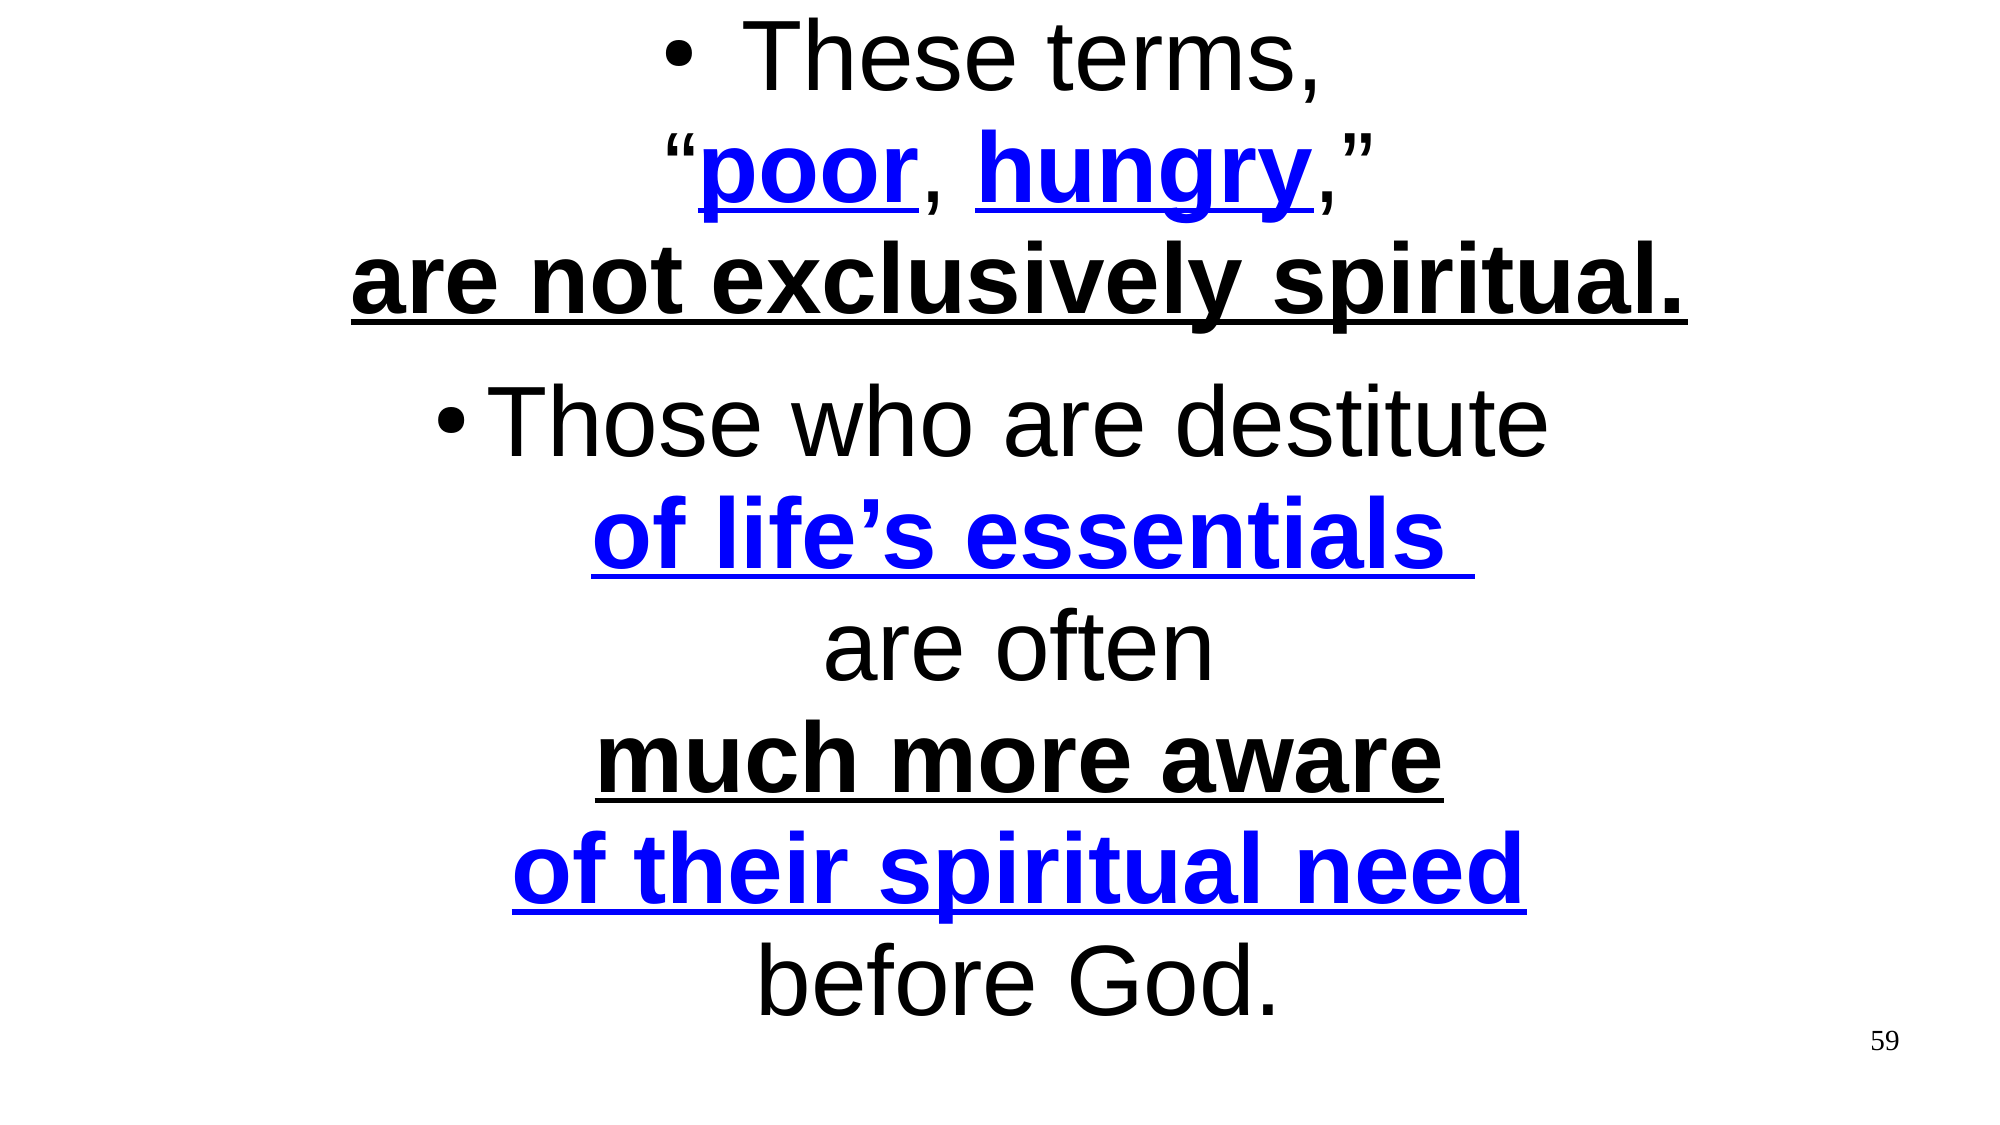

# These terms, “poor, hungry,” are not exclusively spiritual.
Those who are destitute
of life’s essentials
are often
much more aware
of their spiritual need
before God.
59